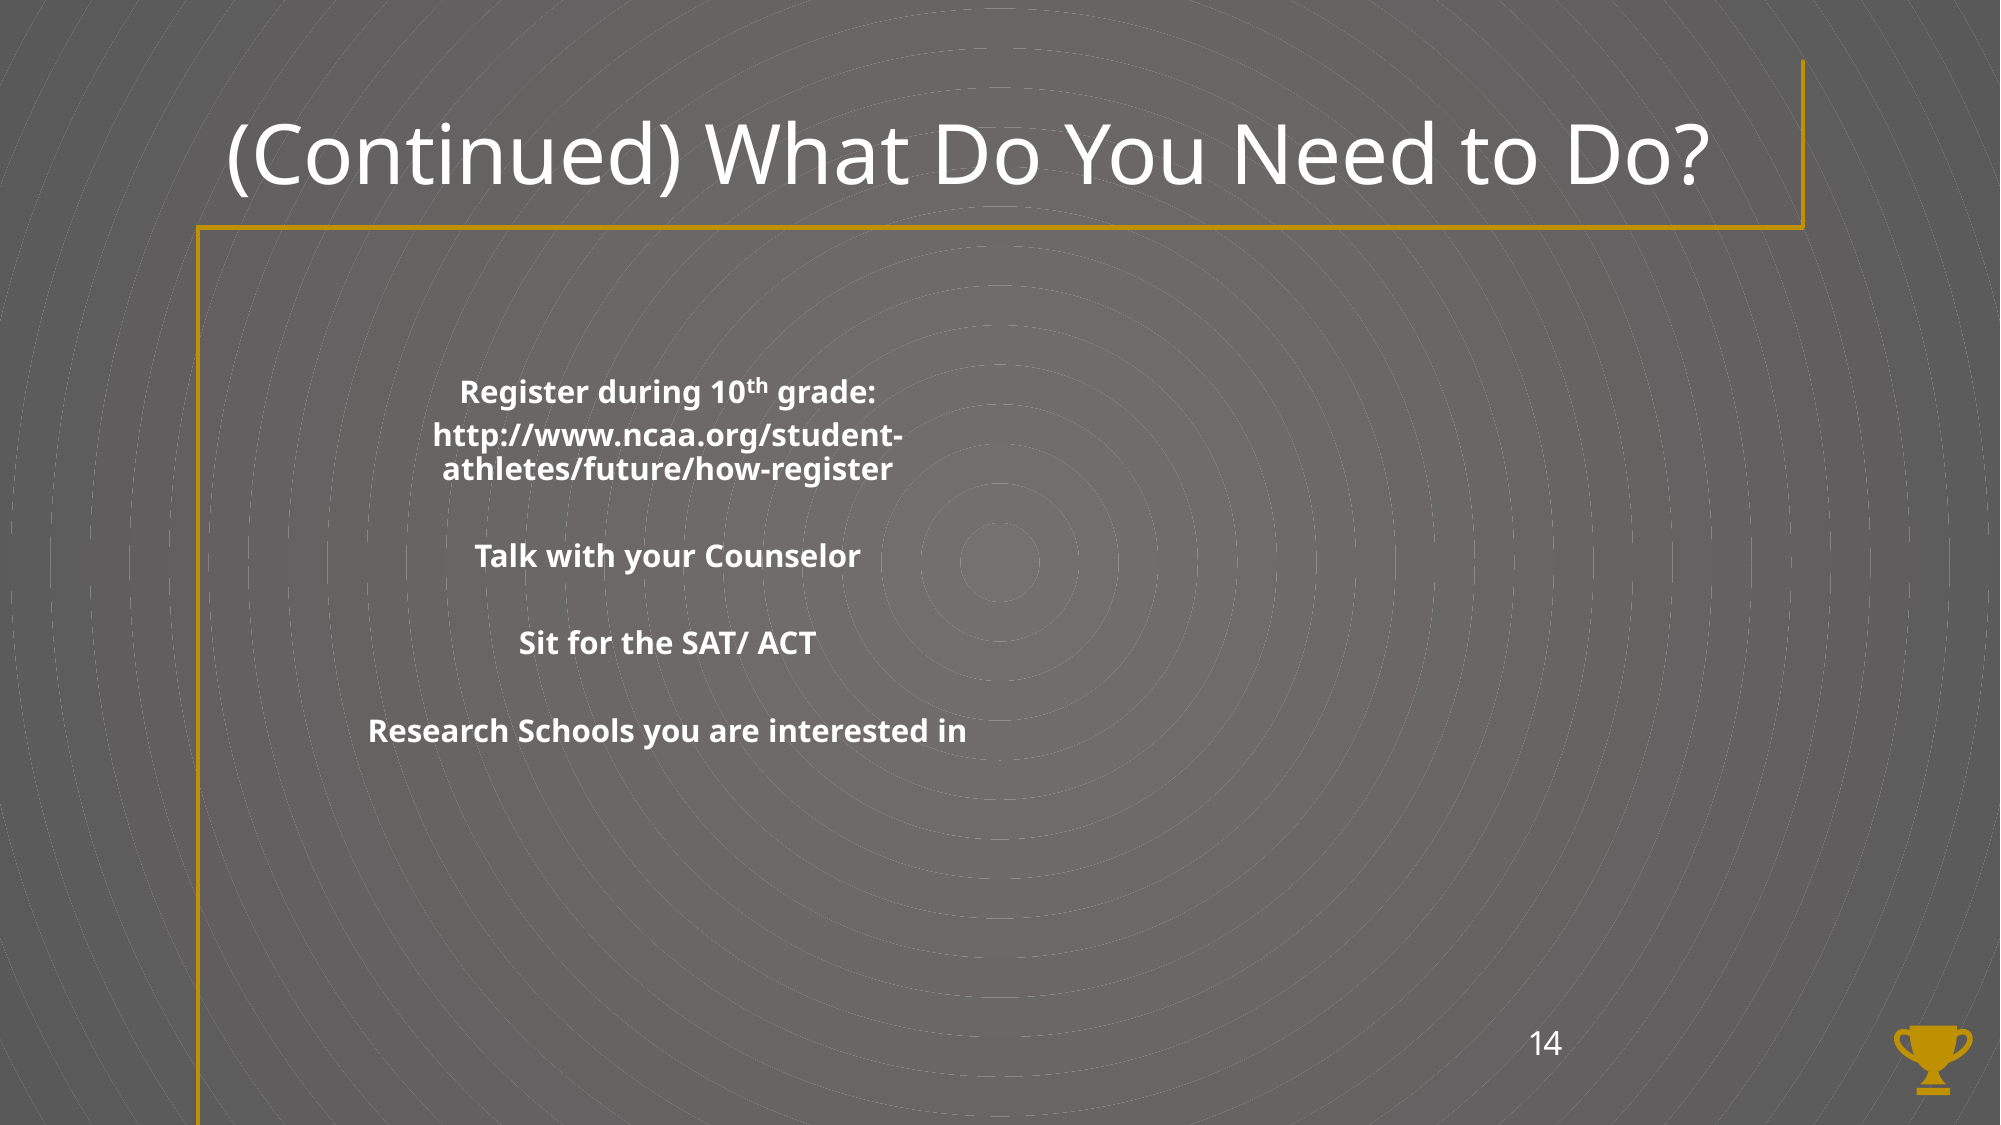

# (Continued) What Do You Need to Do?
Register during 10th grade:
http://www.ncaa.org/student-athletes/future/how-register
Talk with your Counselor
Sit for the SAT/ ACT
Research Schools you are interested in